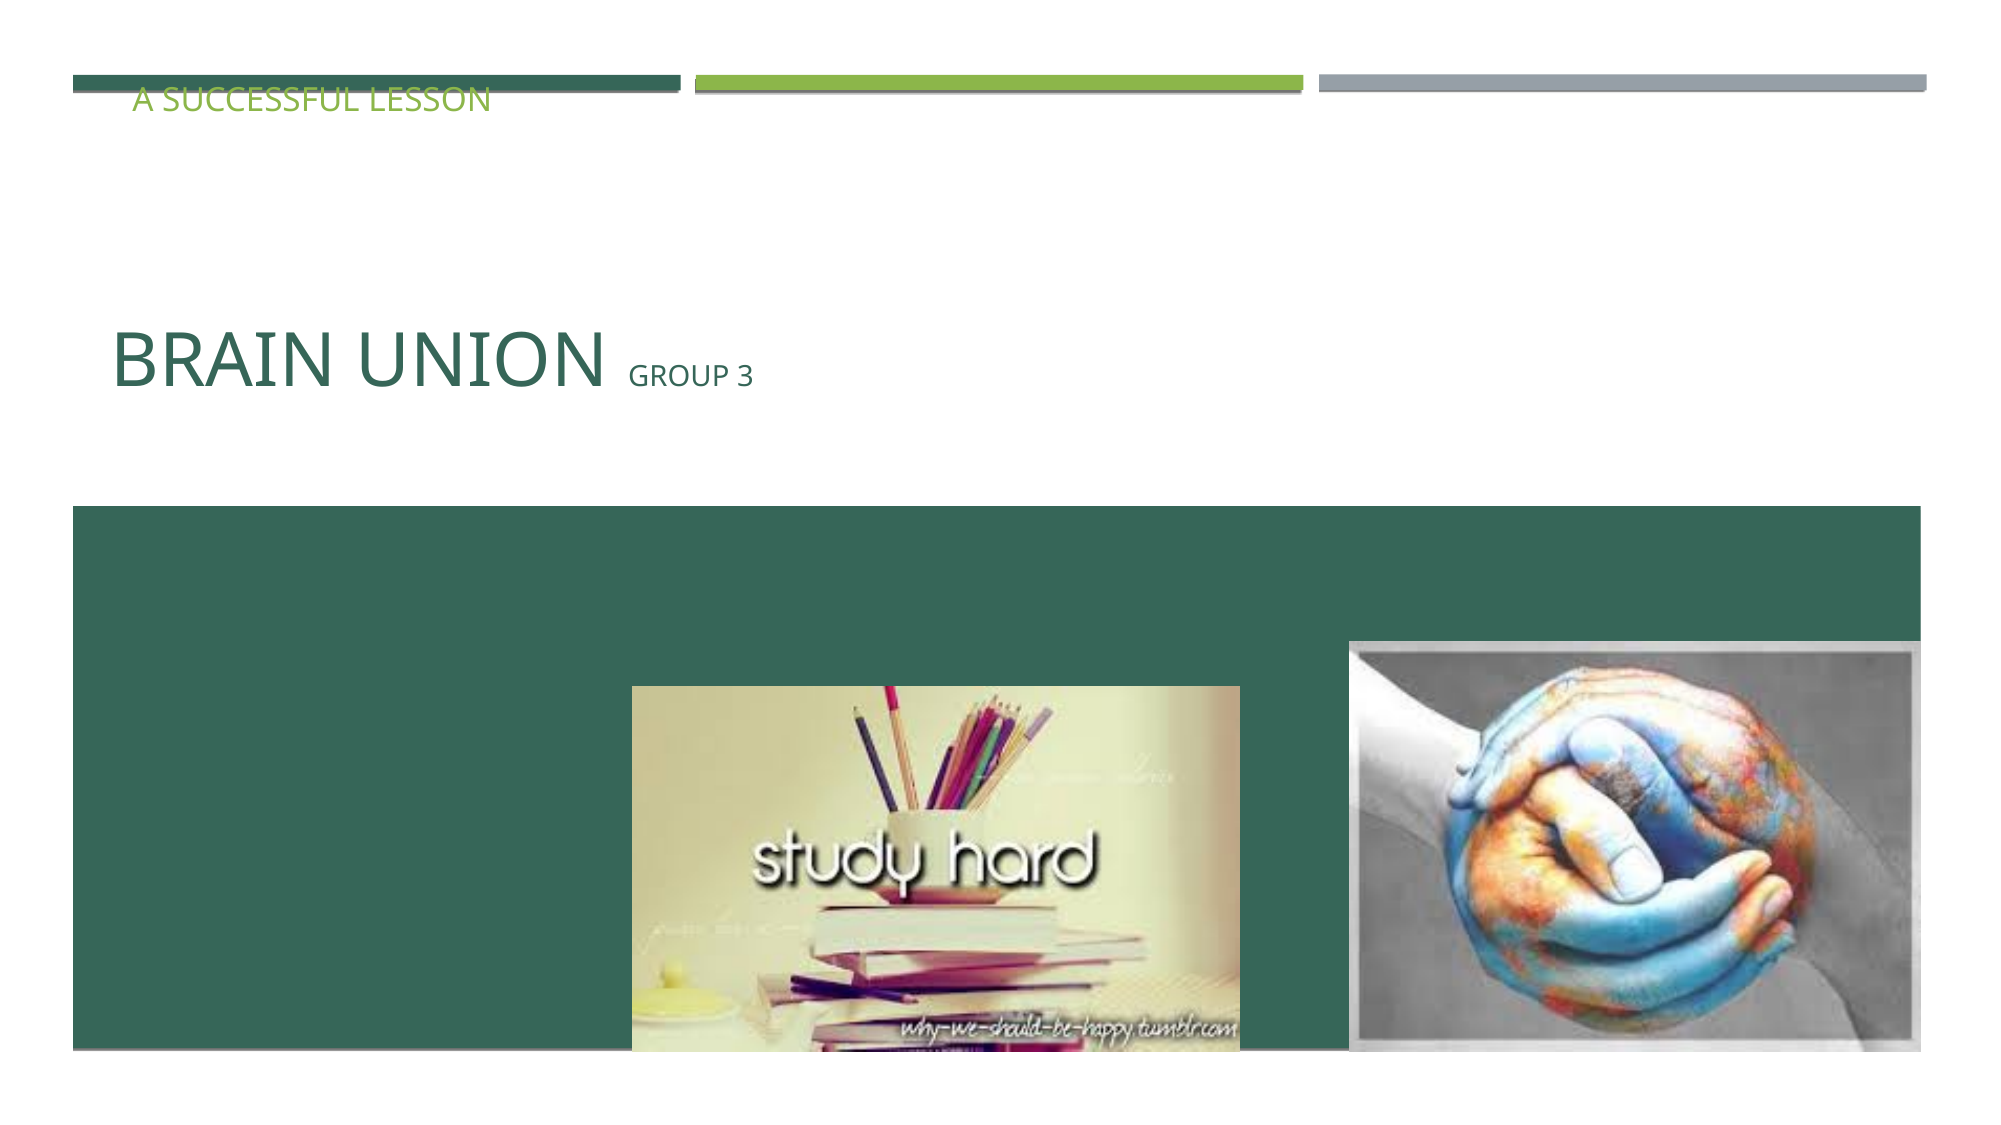

A Successful lesson
# BRAIN UNION group 3